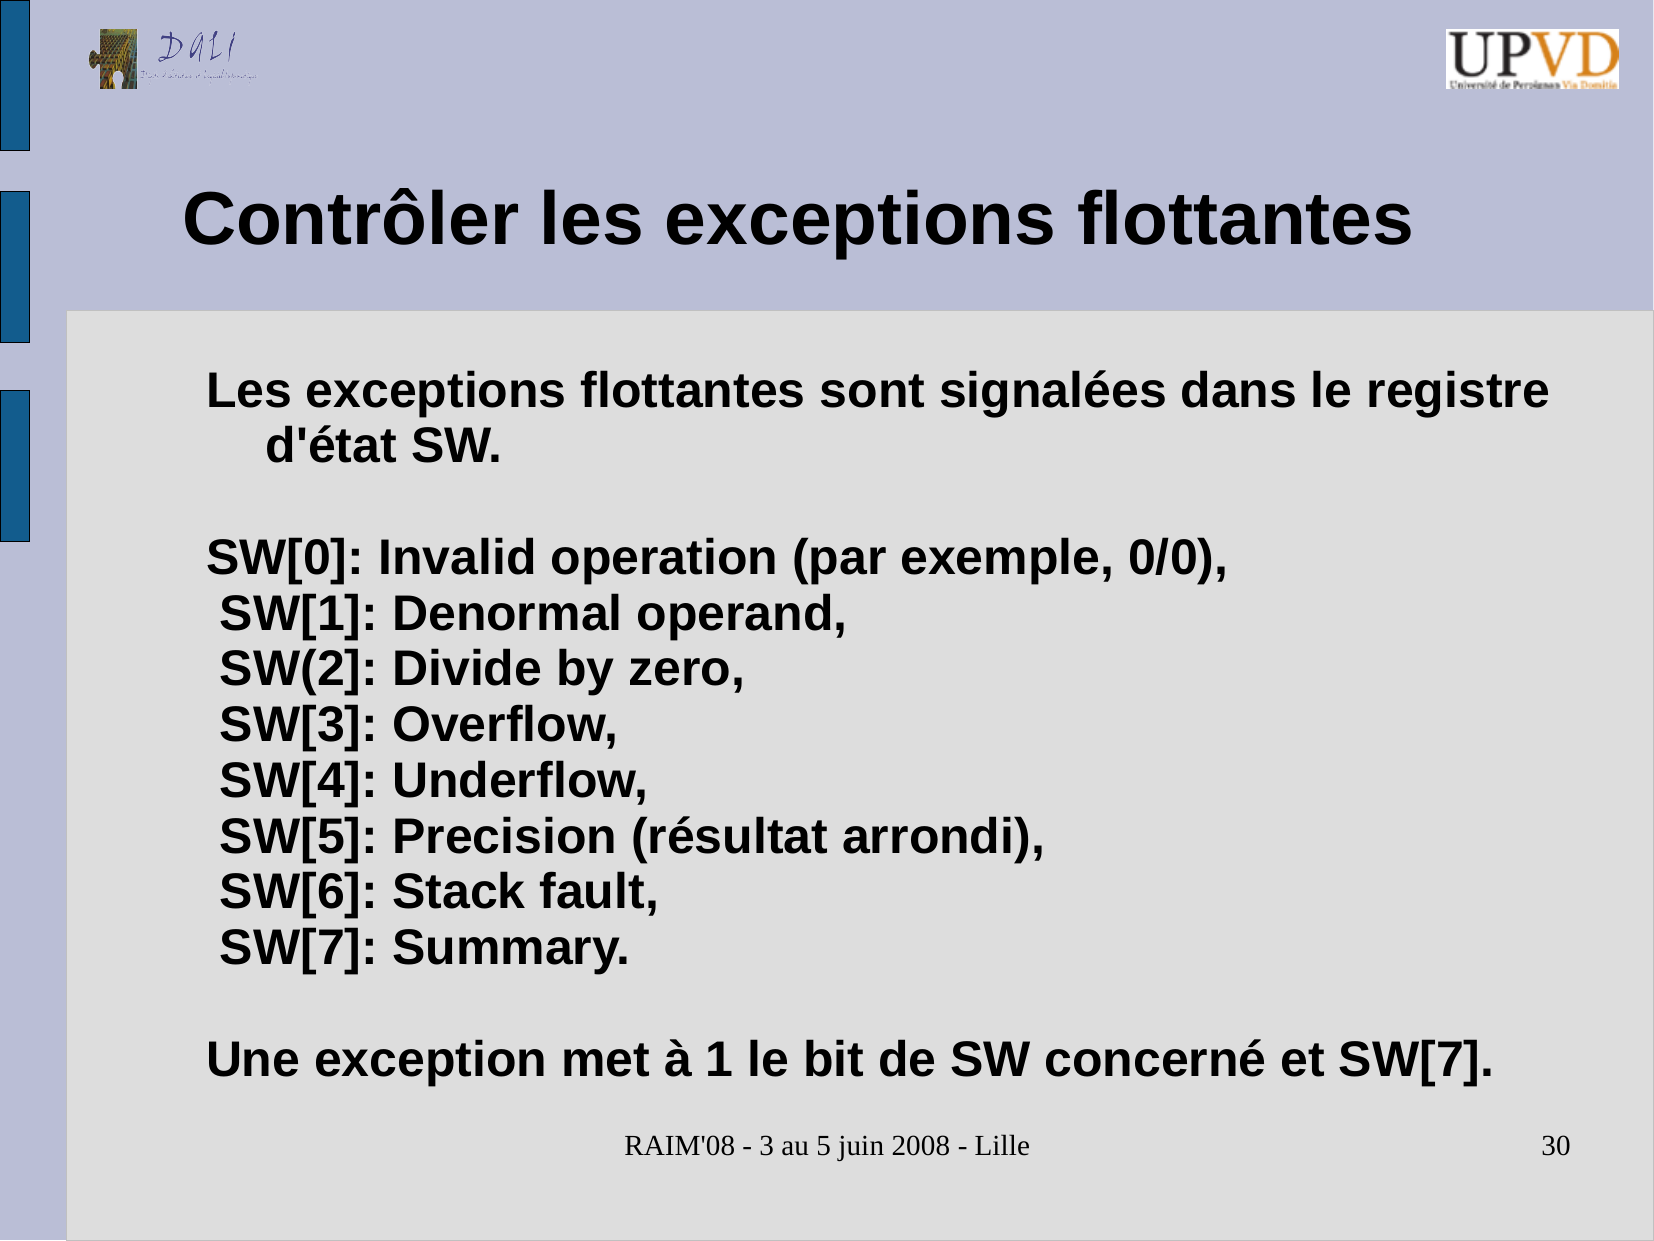

Contrôler les exceptions flottantes
 Les exceptions flottantes sont signalées dans le registre
	d'état SW.
 SW[0]: Invalid operation (par exemple, 0/0),
 SW[1]: Denormal operand,
 SW(2]: Divide by zero,
 SW[3]: Overflow,
 SW[4]: Underflow,
 SW[5]: Precision (résultat arrondi),
 SW[6]: Stack fault,
 SW[7]: Summary.
 Une exception met à 1 le bit de SW concerné et SW[7].
RAIM'08 - 3 au 5 juin 2008 - Lille
30